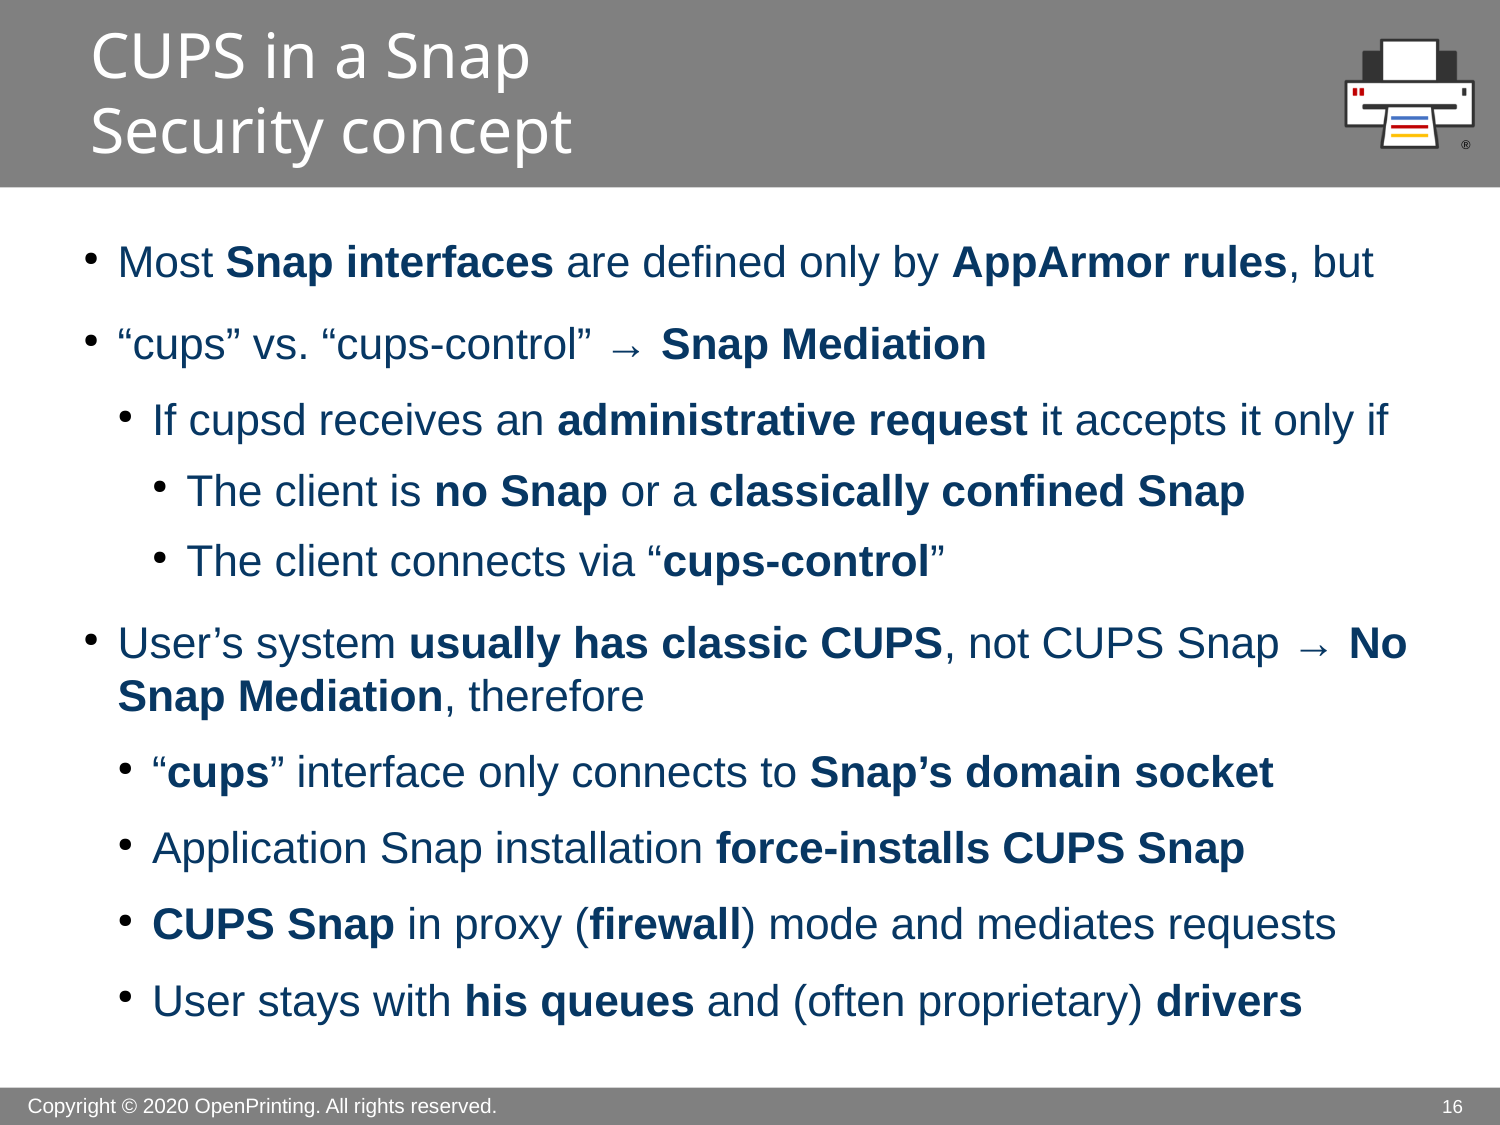

CUPS in a Snap
Security concept
# Most Snap interfaces are defined only by AppArmor rules, but
“cups” vs. “cups-control” → Snap Mediation
If cupsd receives an administrative request it accepts it only if
The client is no Snap or a classically confined Snap
The client connects via “cups-control”
User’s system usually has classic CUPS, not CUPS Snap → No Snap Mediation, therefore
“cups” interface only connects to Snap’s domain socket
Application Snap installation force-installs CUPS Snap
CUPS Snap in proxy (firewall) mode and mediates requests
User stays with his queues and (often proprietary) drivers